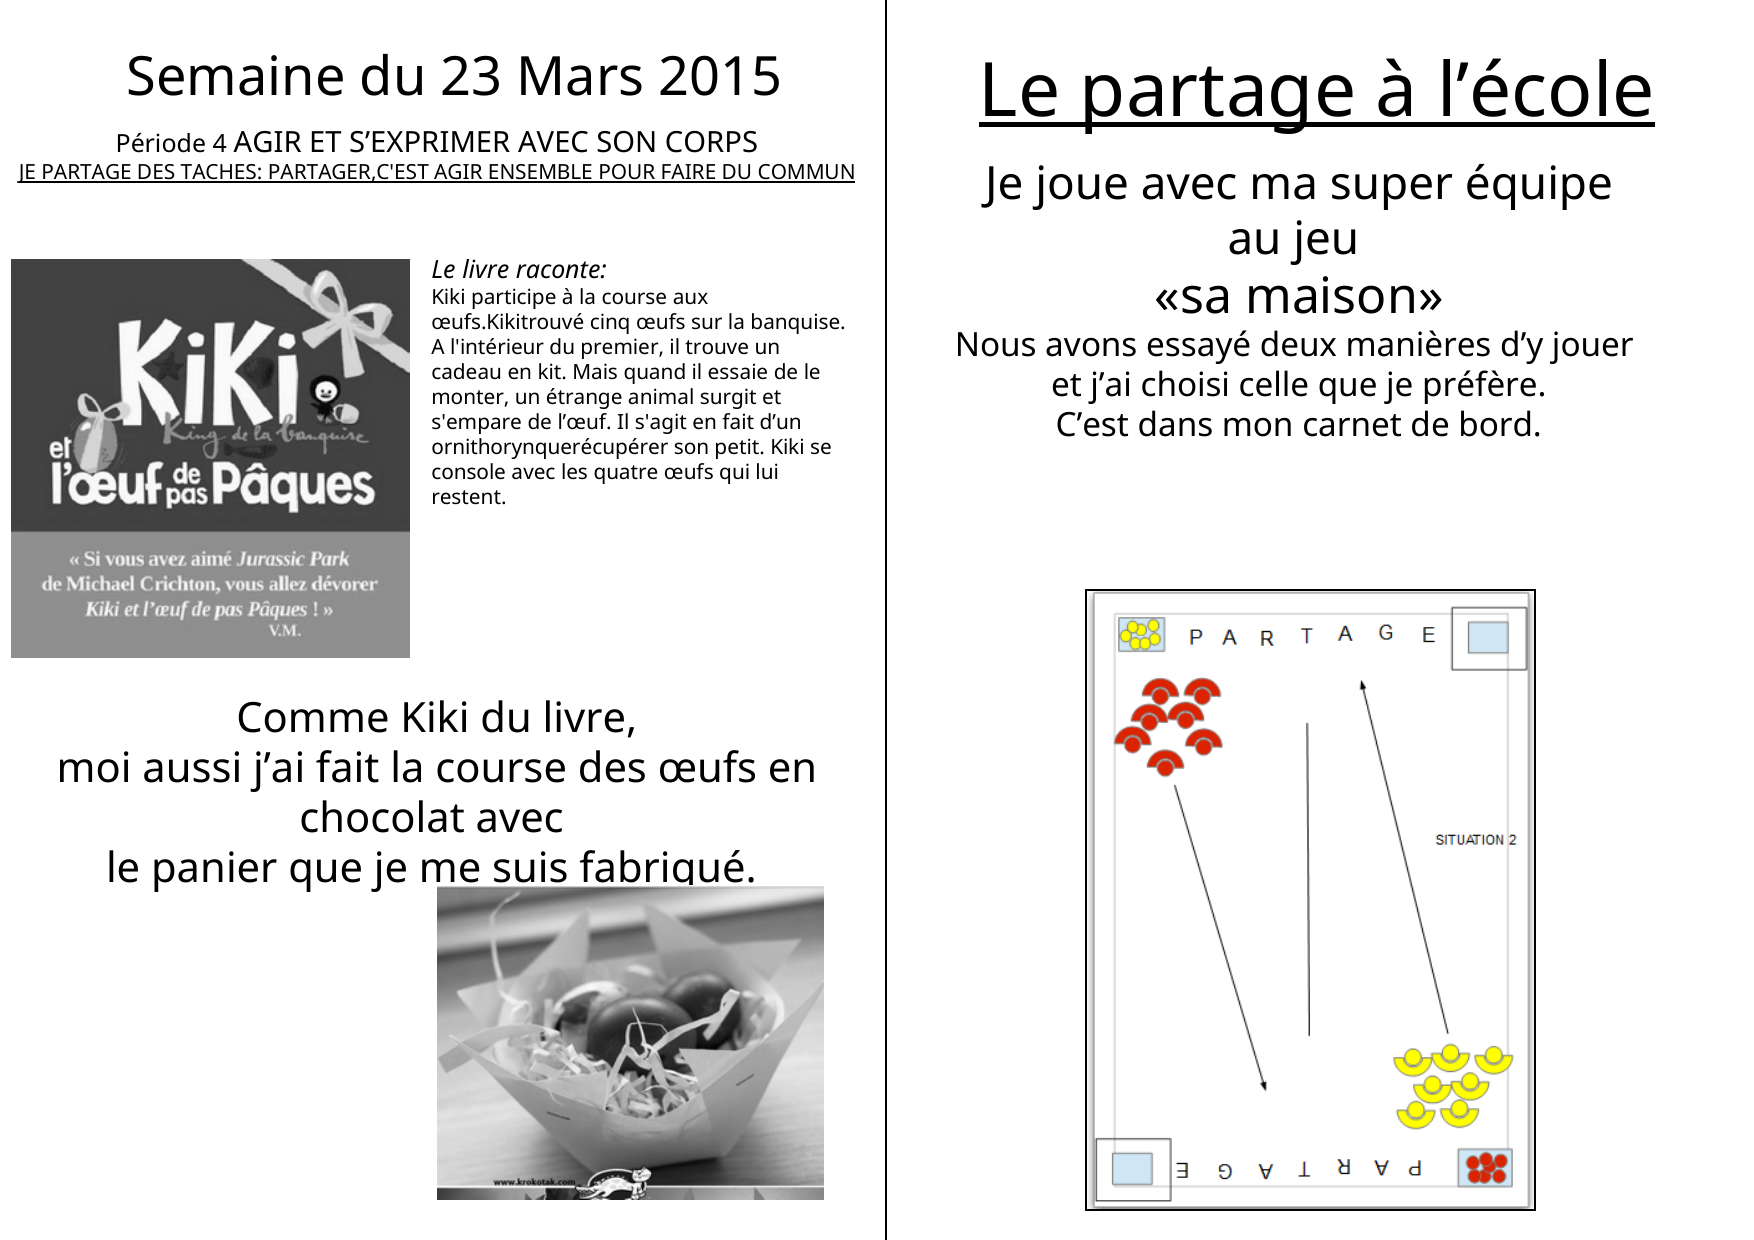

Semaine du 23 Mars 2015
Le partage à l’école
Période 4 AGIR ET S’EXPRIMER AVEC SON CORPS
JE PARTAGE DES TACHES: PARTAGER,C'EST AGIR ENSEMBLE POUR FAIRE DU COMMUN
Je joue avec ma super équipe
au jeu
«sa maison»
Nous avons essayé deux manières d’y jouer
et j’ai choisi celle que je préfère.
C’est dans mon carnet de bord.
Le livre raconte:
Kiki participe à la course aux œufs.Kikitrouvé cinq œufs sur la banquise. A l'intérieur du premier, il trouve un cadeau en kit. Mais quand il essaie de le monter, un étrange animal surgit et s'empare de l’œuf. Il s'agit en fait d’un ornithorynquerécupérer son petit. Kiki se console avec les quatre œufs qui lui restent.
Comme Kiki du livre,
moi aussi j’ai fait la course des œufs en chocolat avec
le panier que je me suis fabriqué.